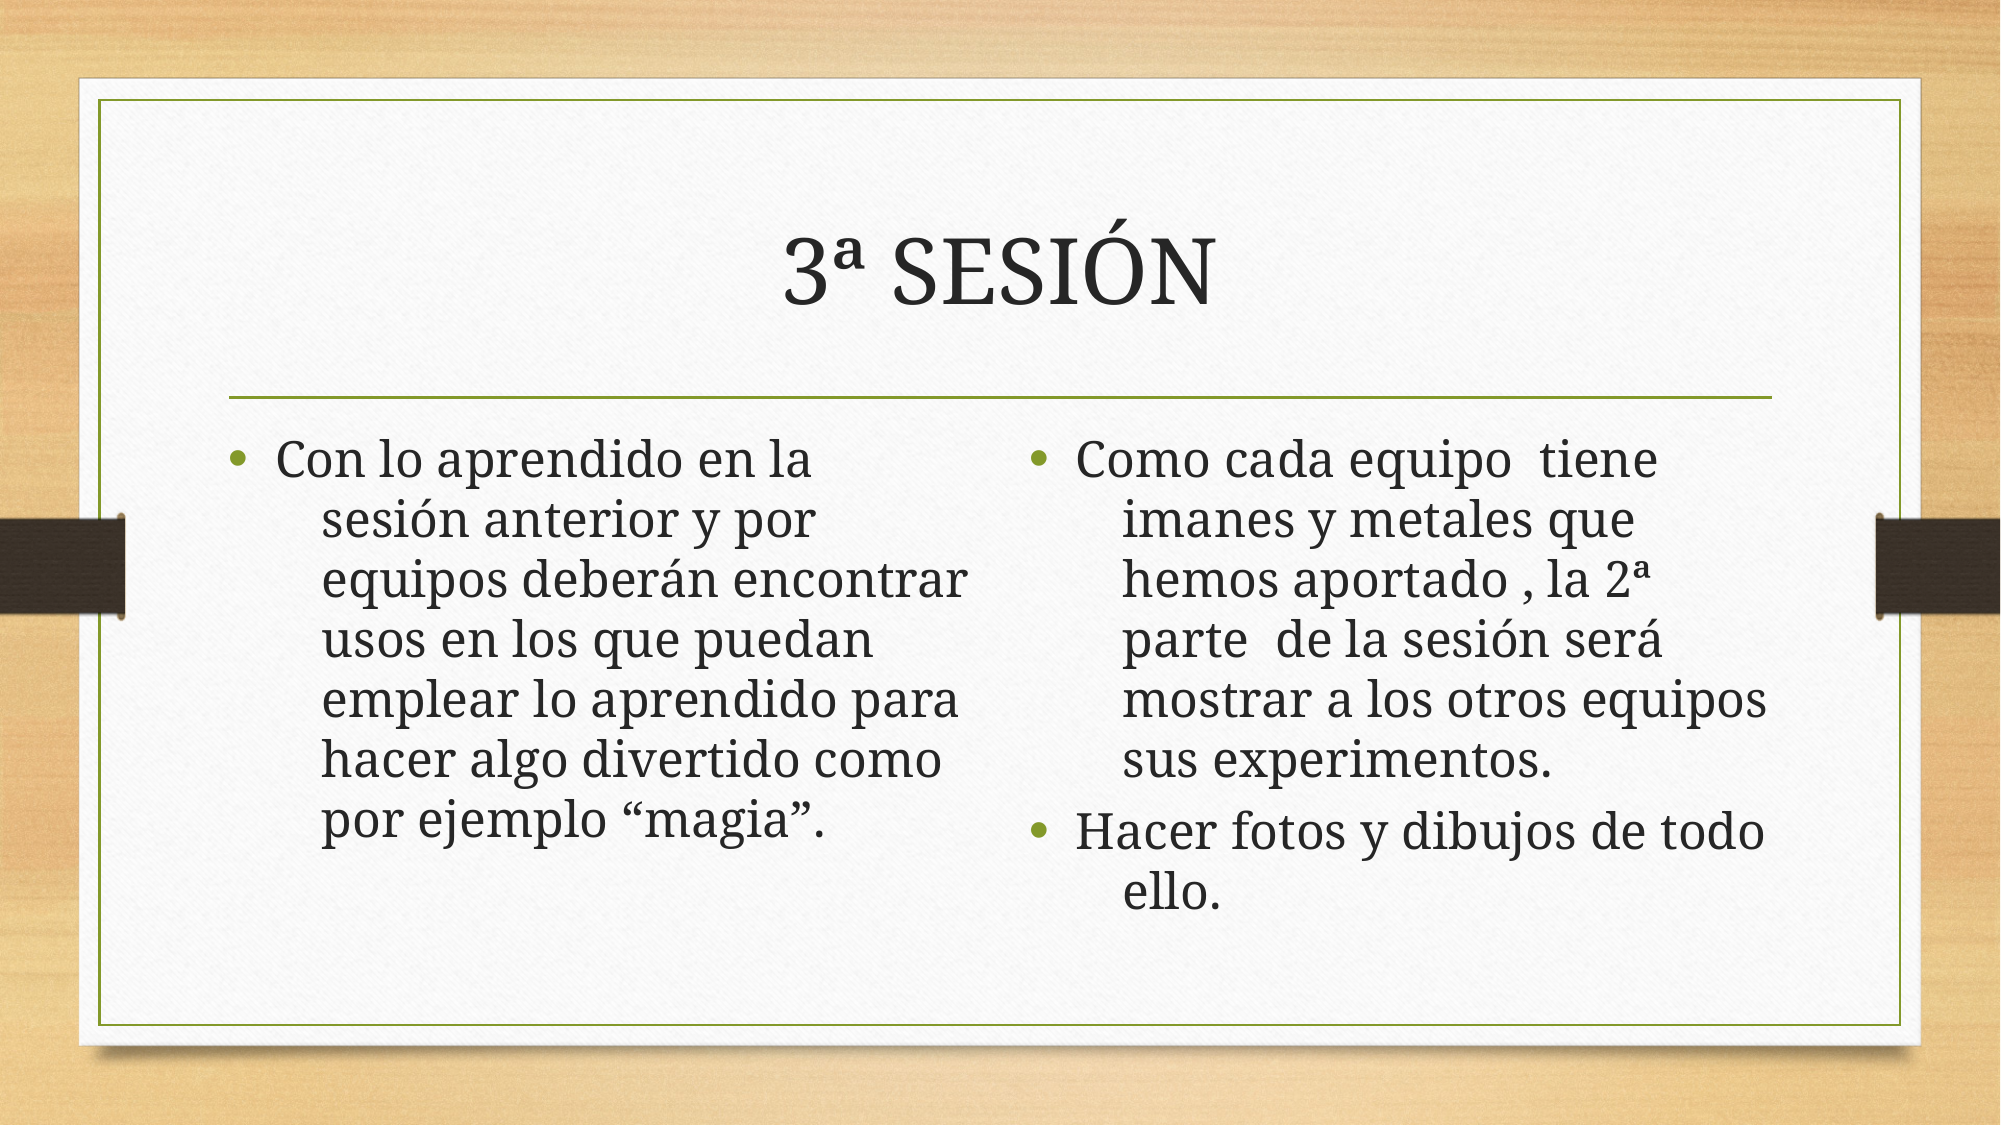

# 3ª SESIÓN
Con lo aprendido en la sesión anterior y por equipos deberán encontrar usos en los que puedan emplear lo aprendido para hacer algo divertido como por ejemplo “magia”.
Como cada equipo tiene imanes y metales que hemos aportado , la 2ª parte de la sesión será mostrar a los otros equipos sus experimentos.
Hacer fotos y dibujos de todo ello.